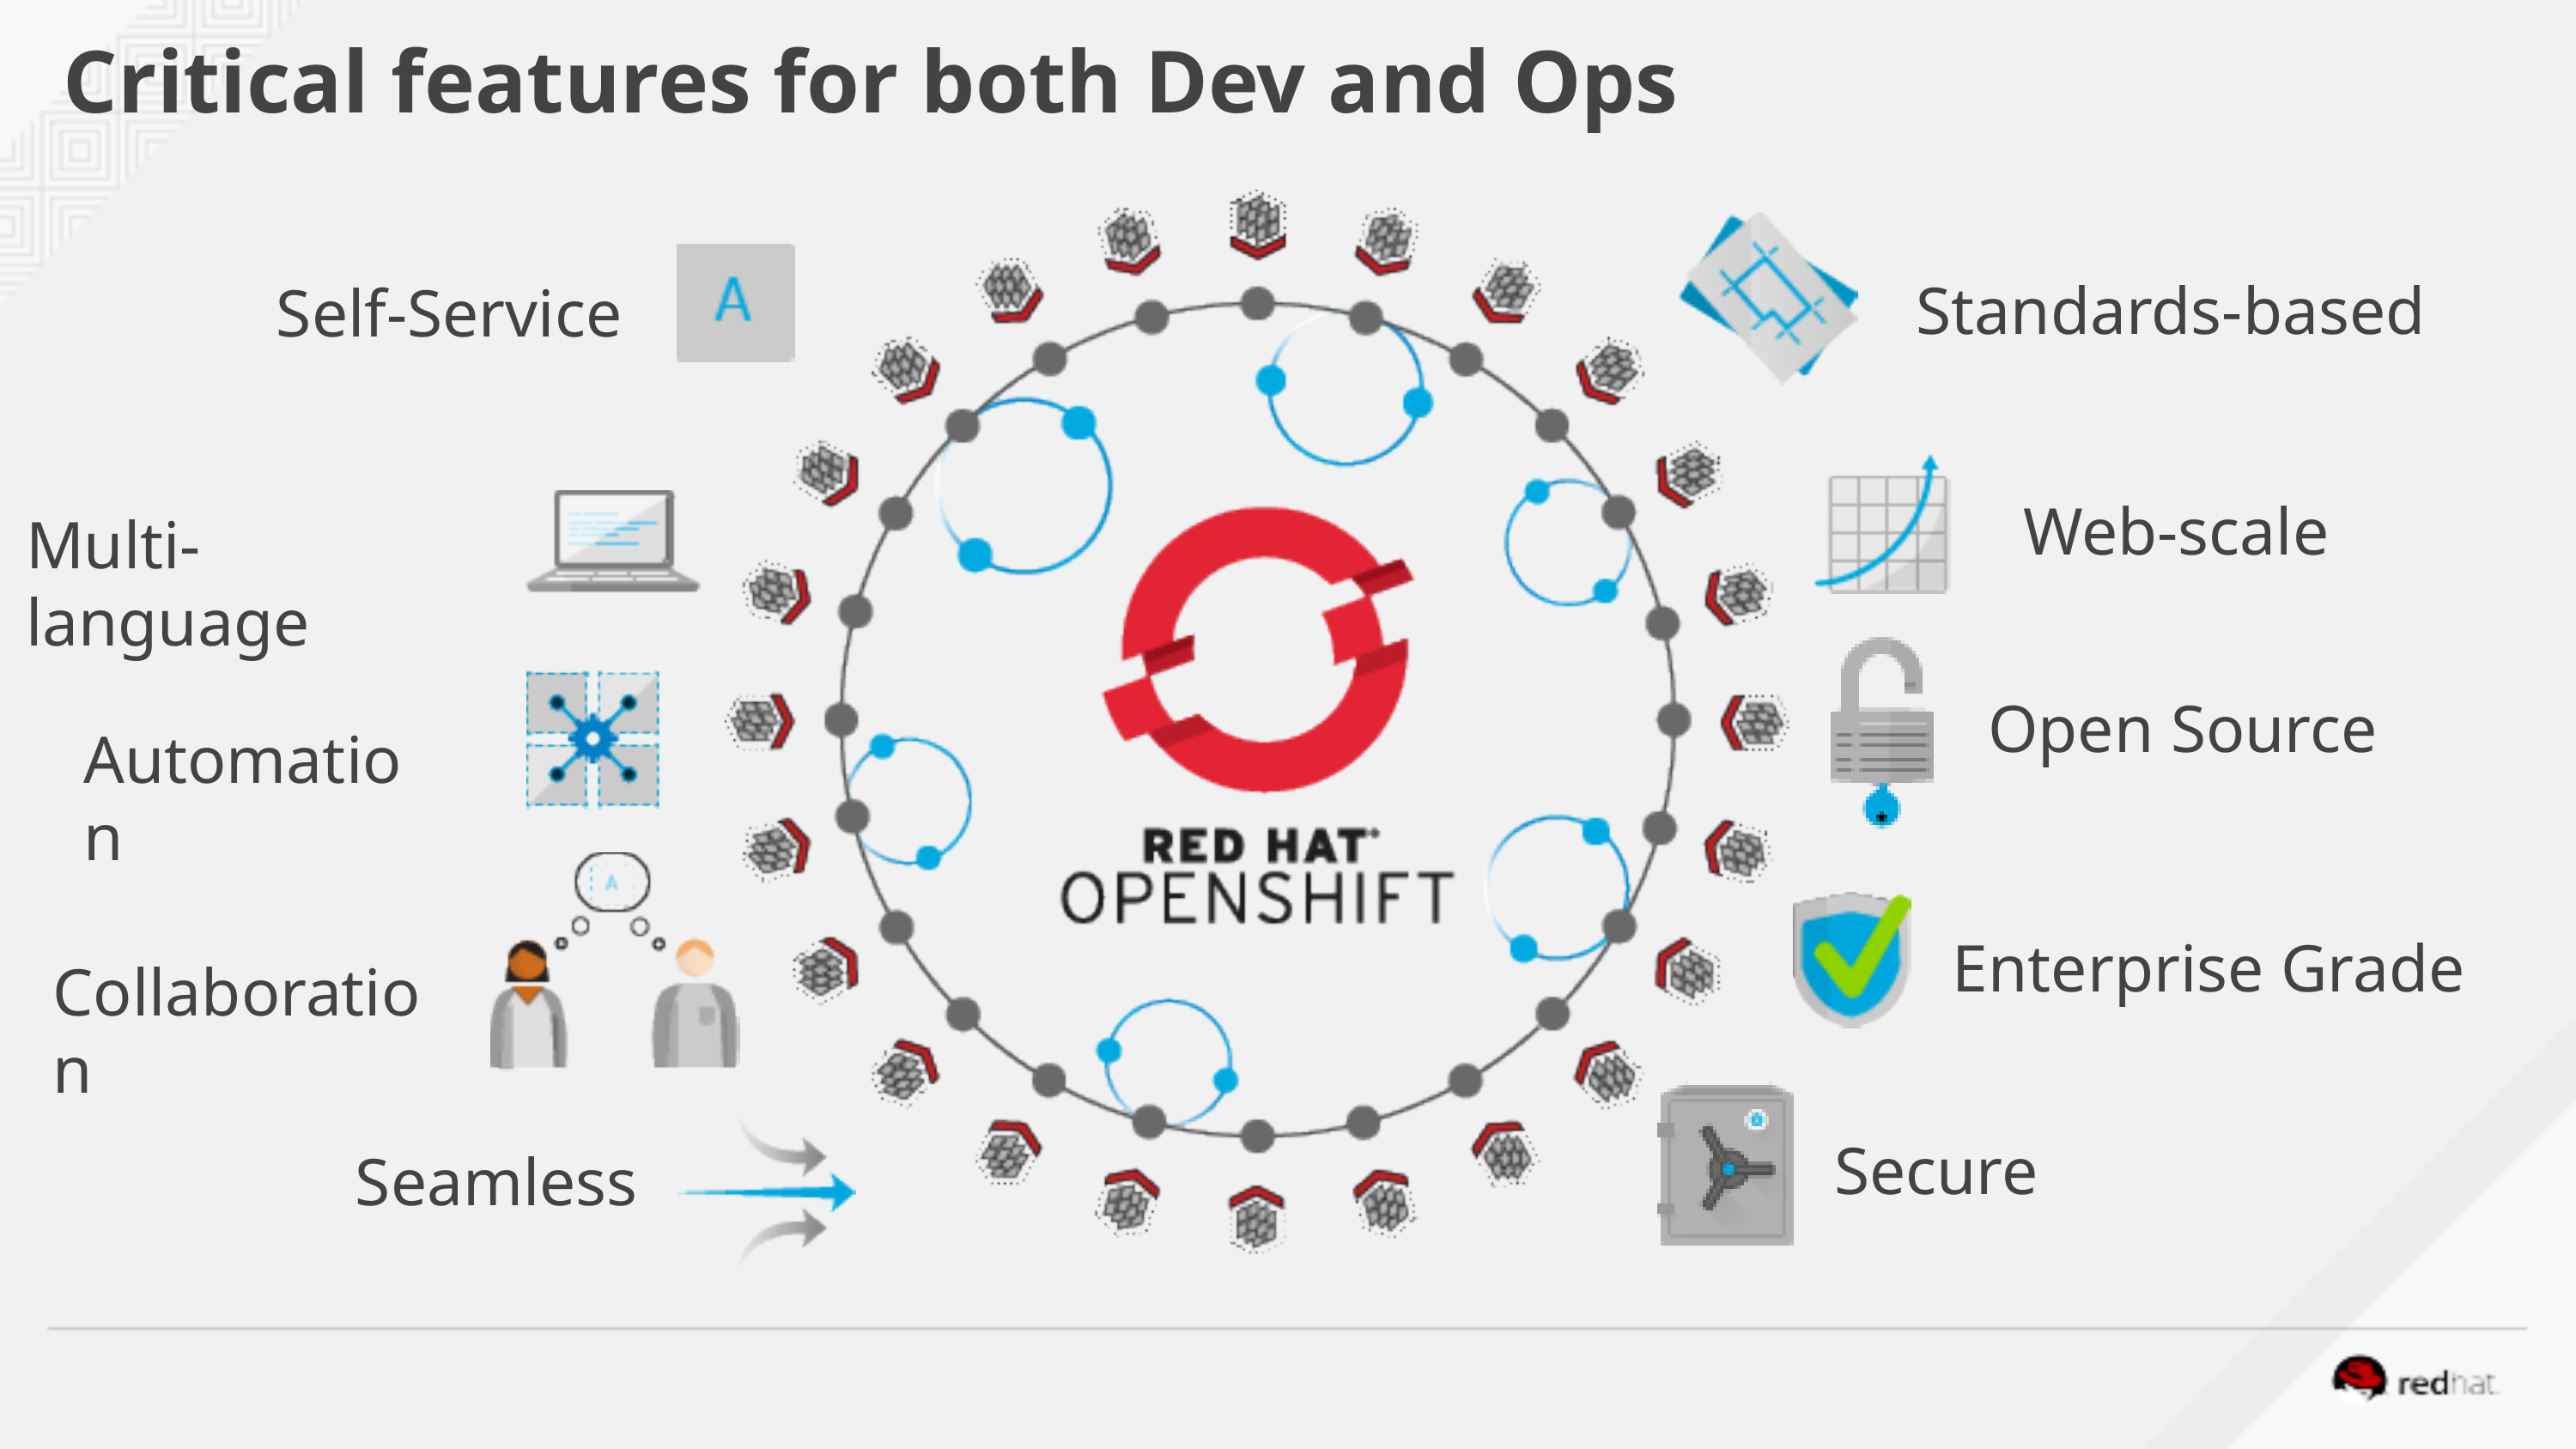

# Critical features for both Dev and Ops
Standards-based
Self-Service
Web-scale
Multi-language
Open Source
Automation
Enterprise Grade
Collaboration
Secure
Seamless